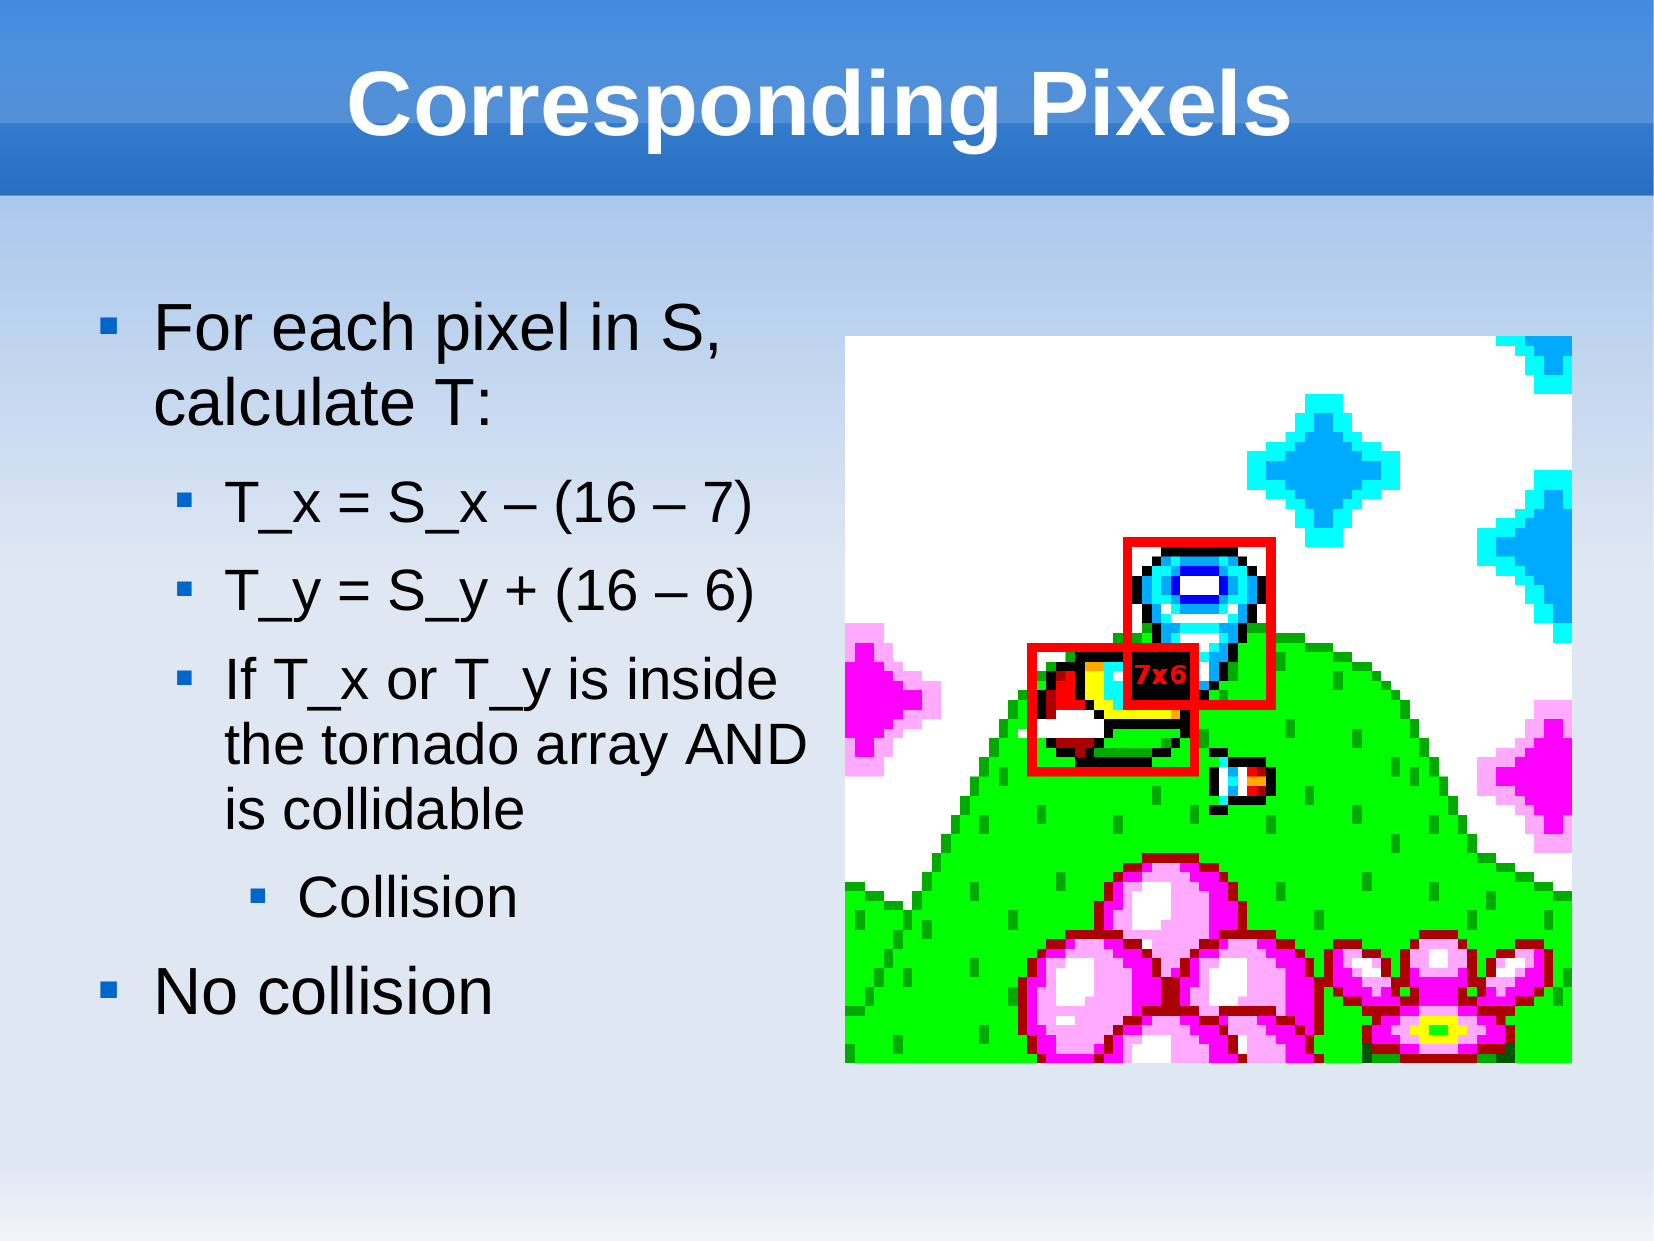

# Corresponding Pixels
For each pixel in S, calculate T:
T_x = S_x – (16 – 7)
T_y = S_y + (16 – 6)
If T_x or T_y is inside the tornado array AND is collidable
Collision
No collision